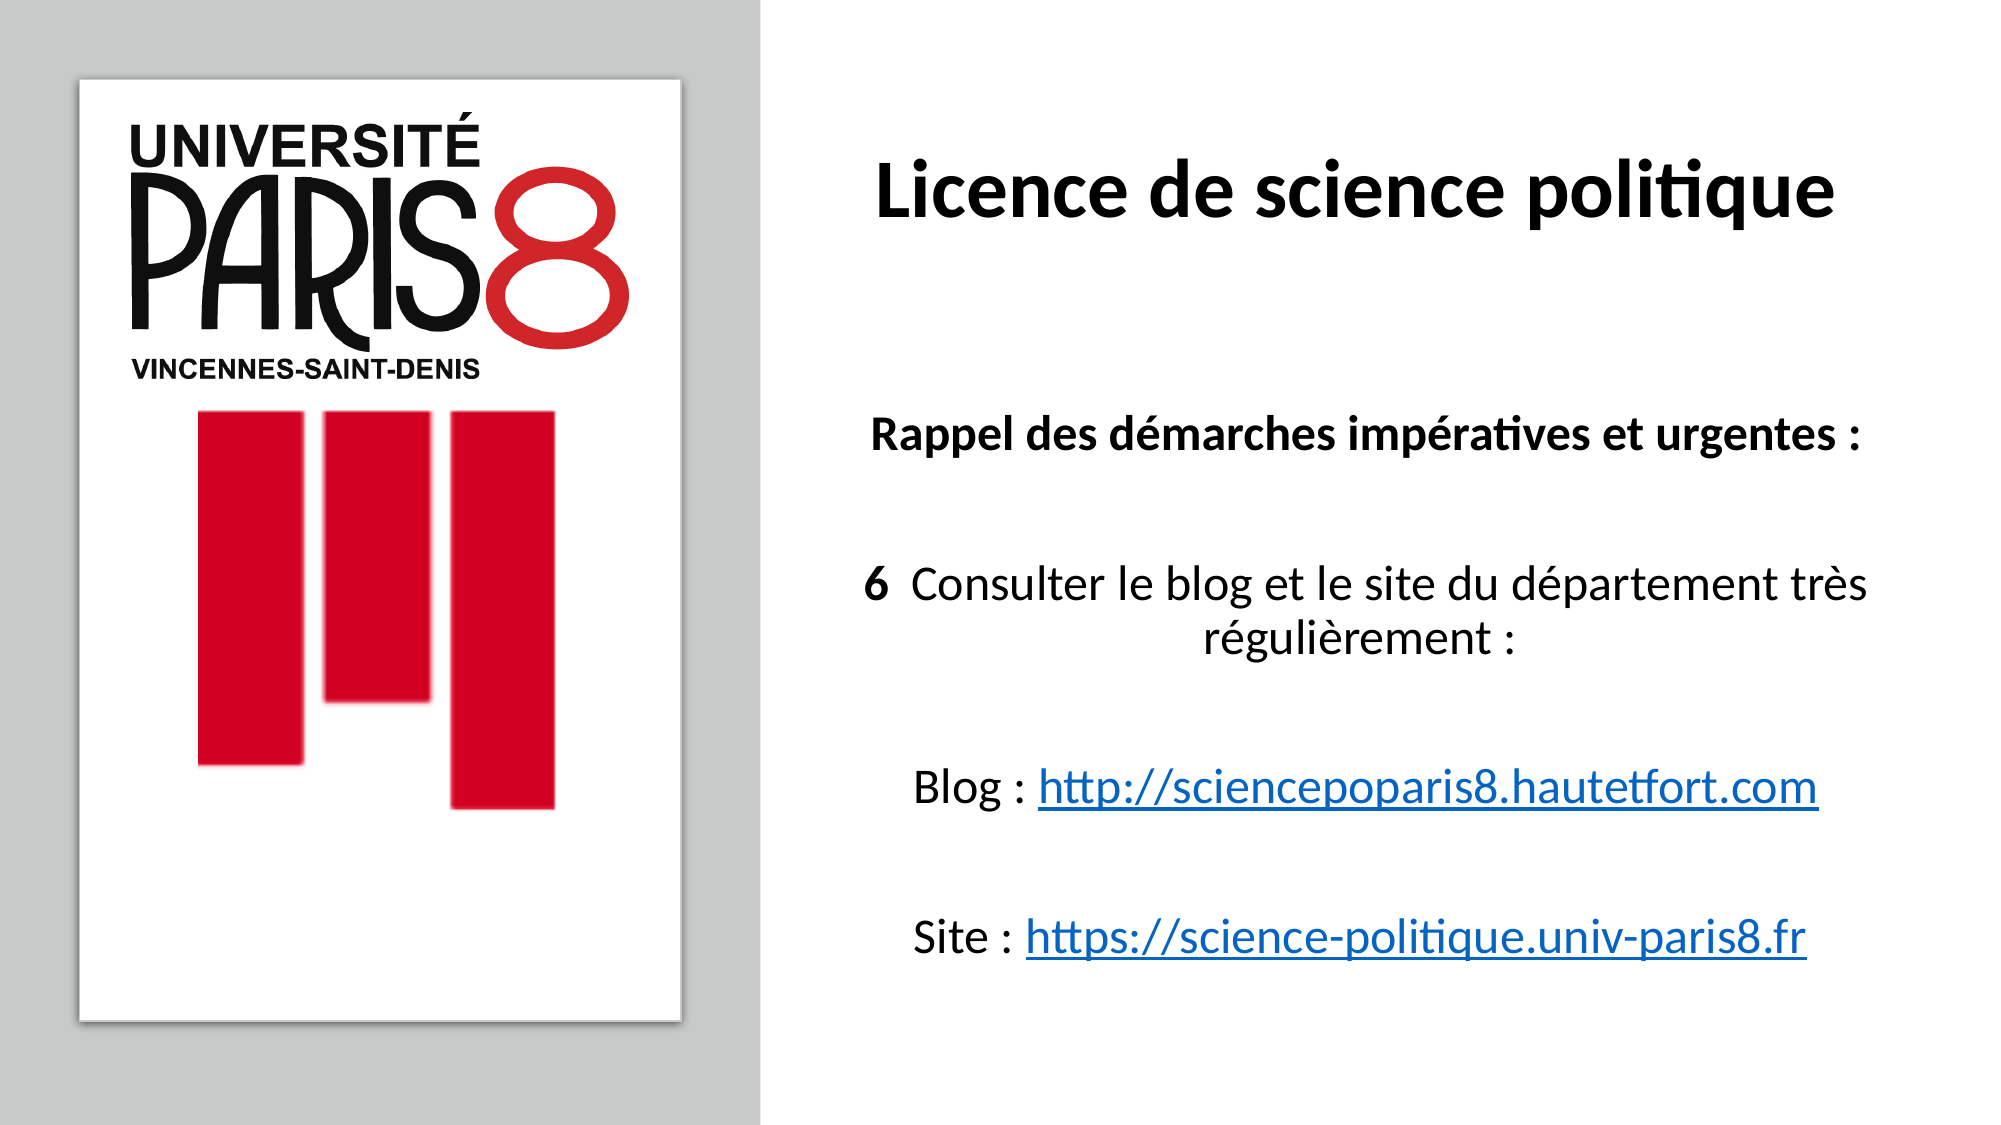

# Licence de science politique
Rappel des démarches impératives et urgentes :
6  Consulter le blog et le site du département très régulièrement :
Blog : http://sciencepoparis8.hautetfort.com
Site : https://science-politique.univ-paris8.fr